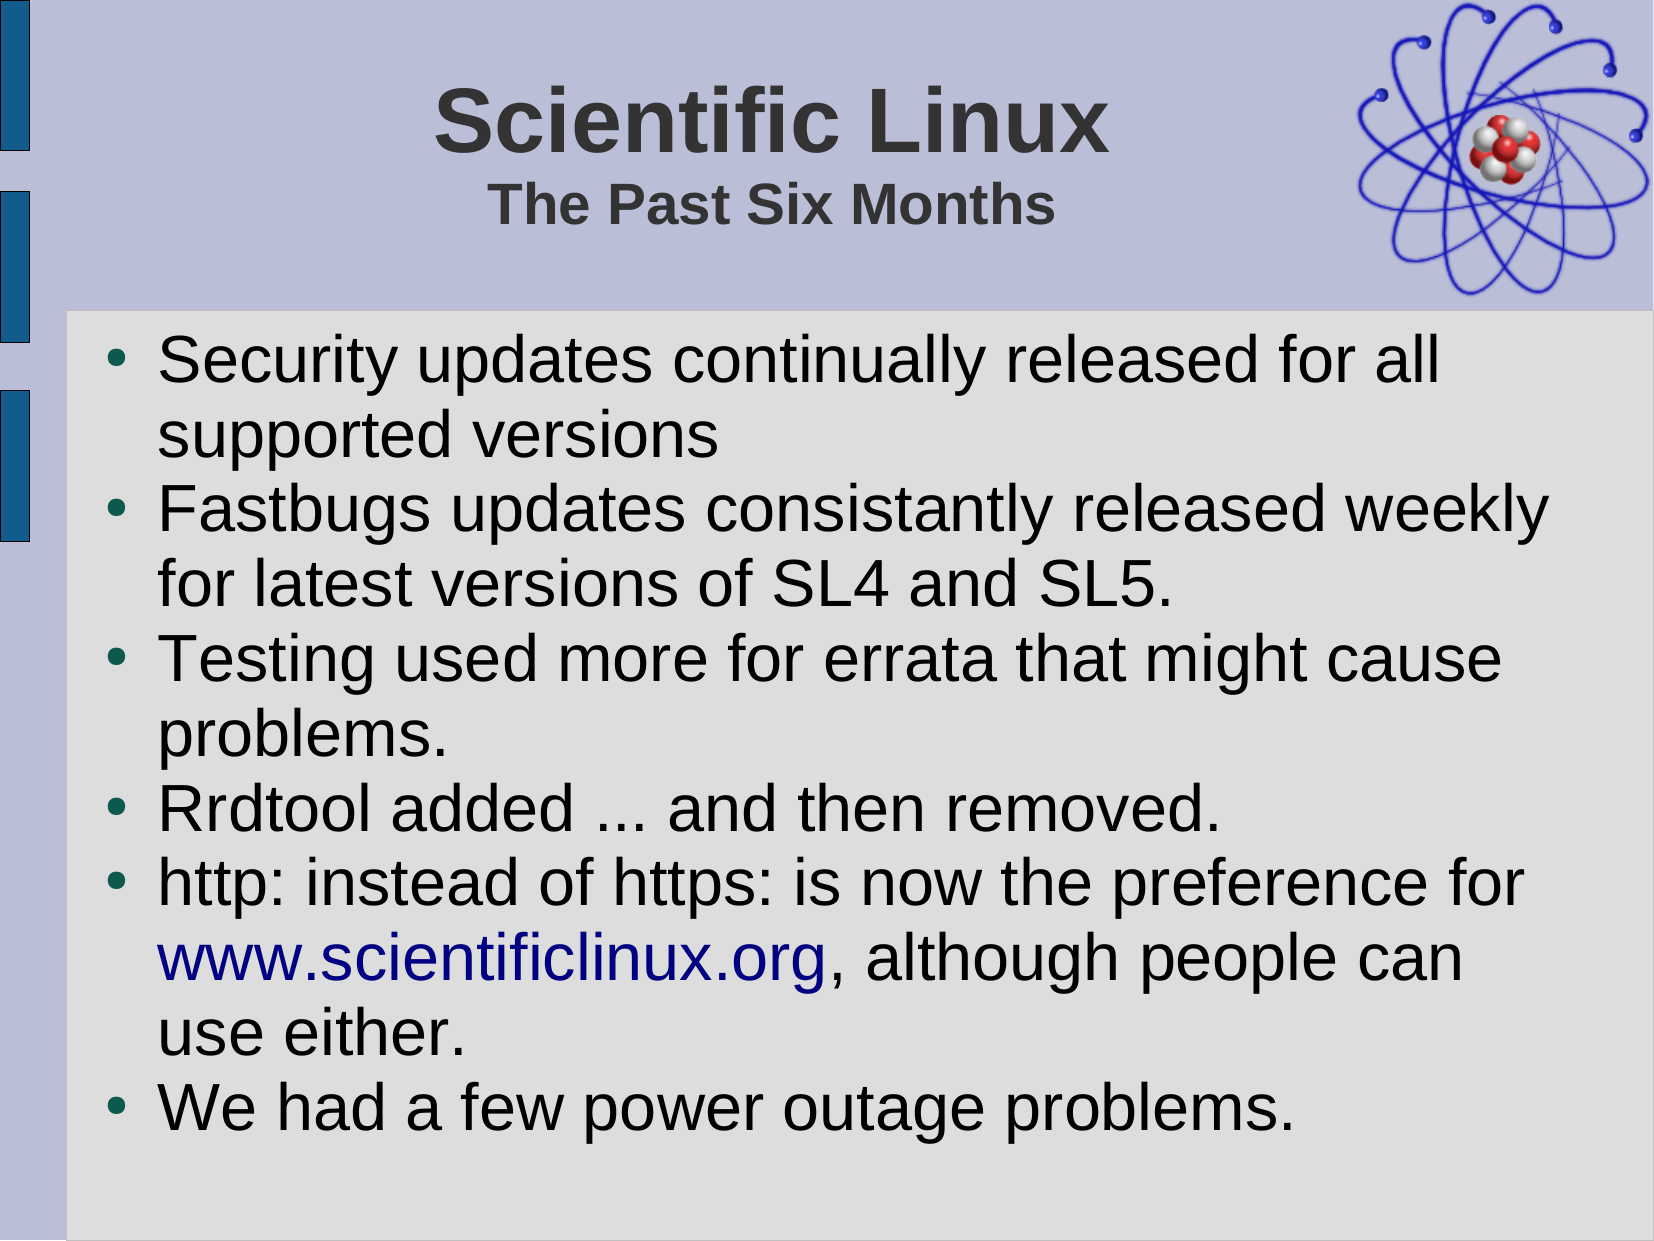

# Scientific Linux The Past Six Months
Security updates continually released for all supported versions
Fastbugs updates consistantly released weekly for latest versions of SL4 and SL5.
Testing used more for errata that might cause problems.
Rrdtool added ... and then removed.
http: instead of https: is now the preference for www.scientificlinux.org, although people can use either.
We had a few power outage problems.